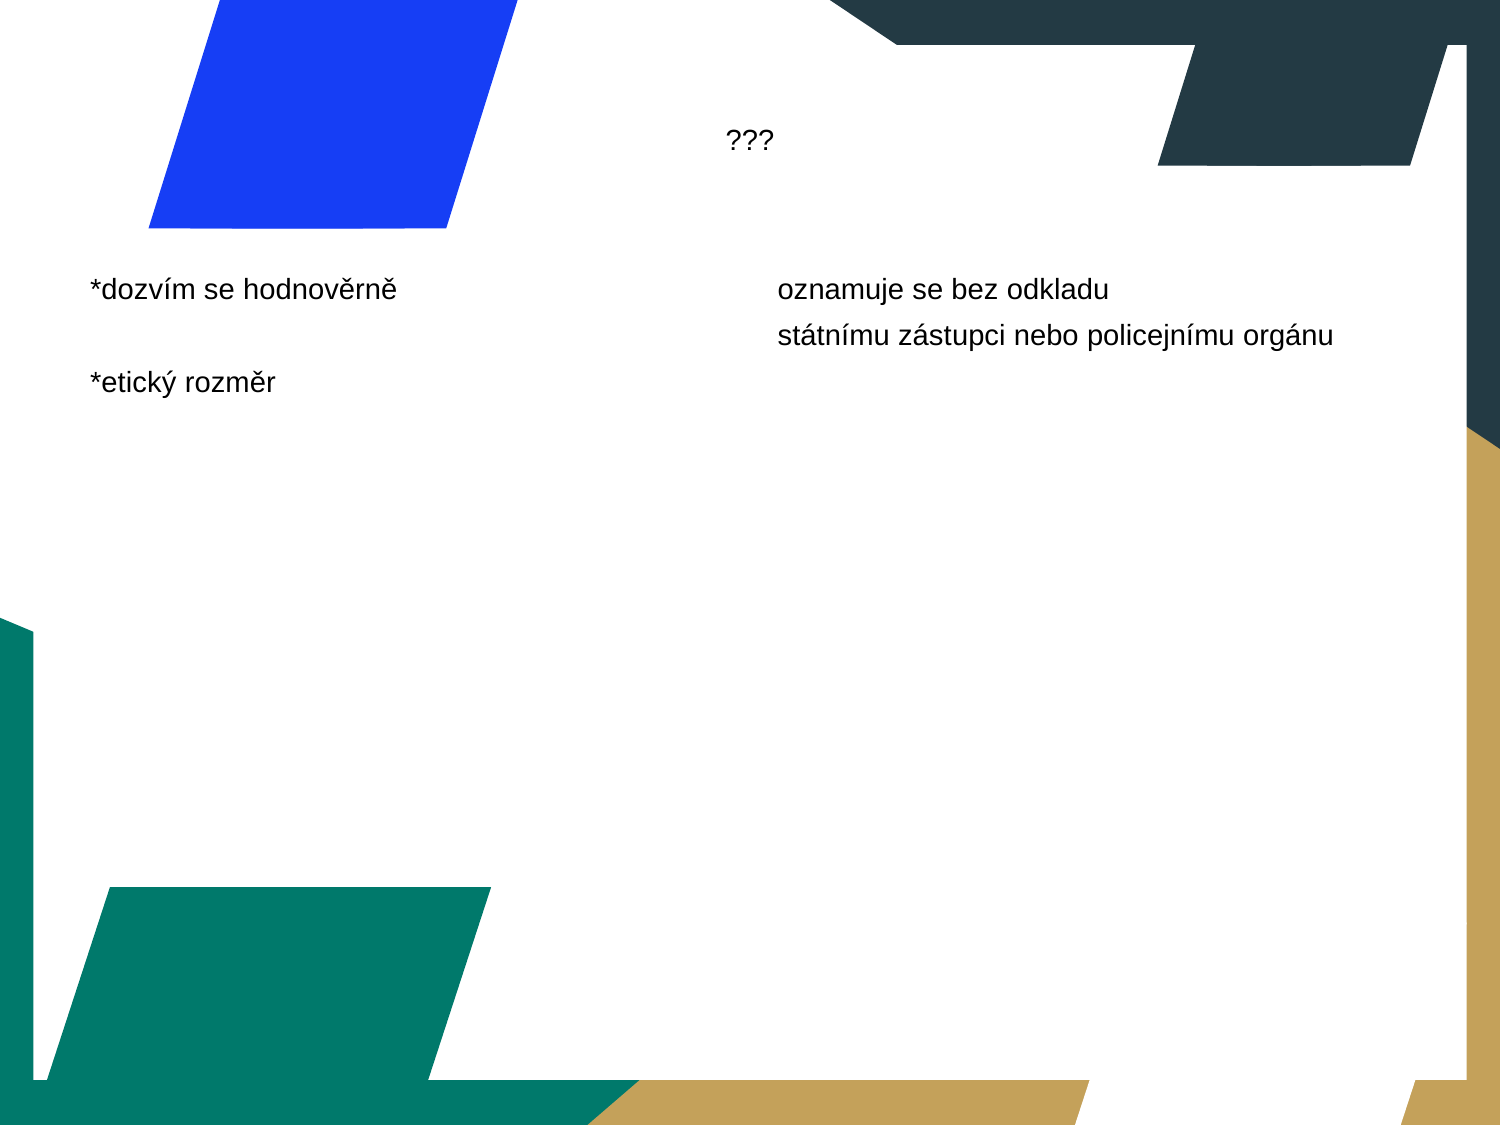

# ???
*dozvím se hodnověrně
*etický rozměr
oznamuje se bez odkladu
státnímu zástupci nebo policejnímu orgánu